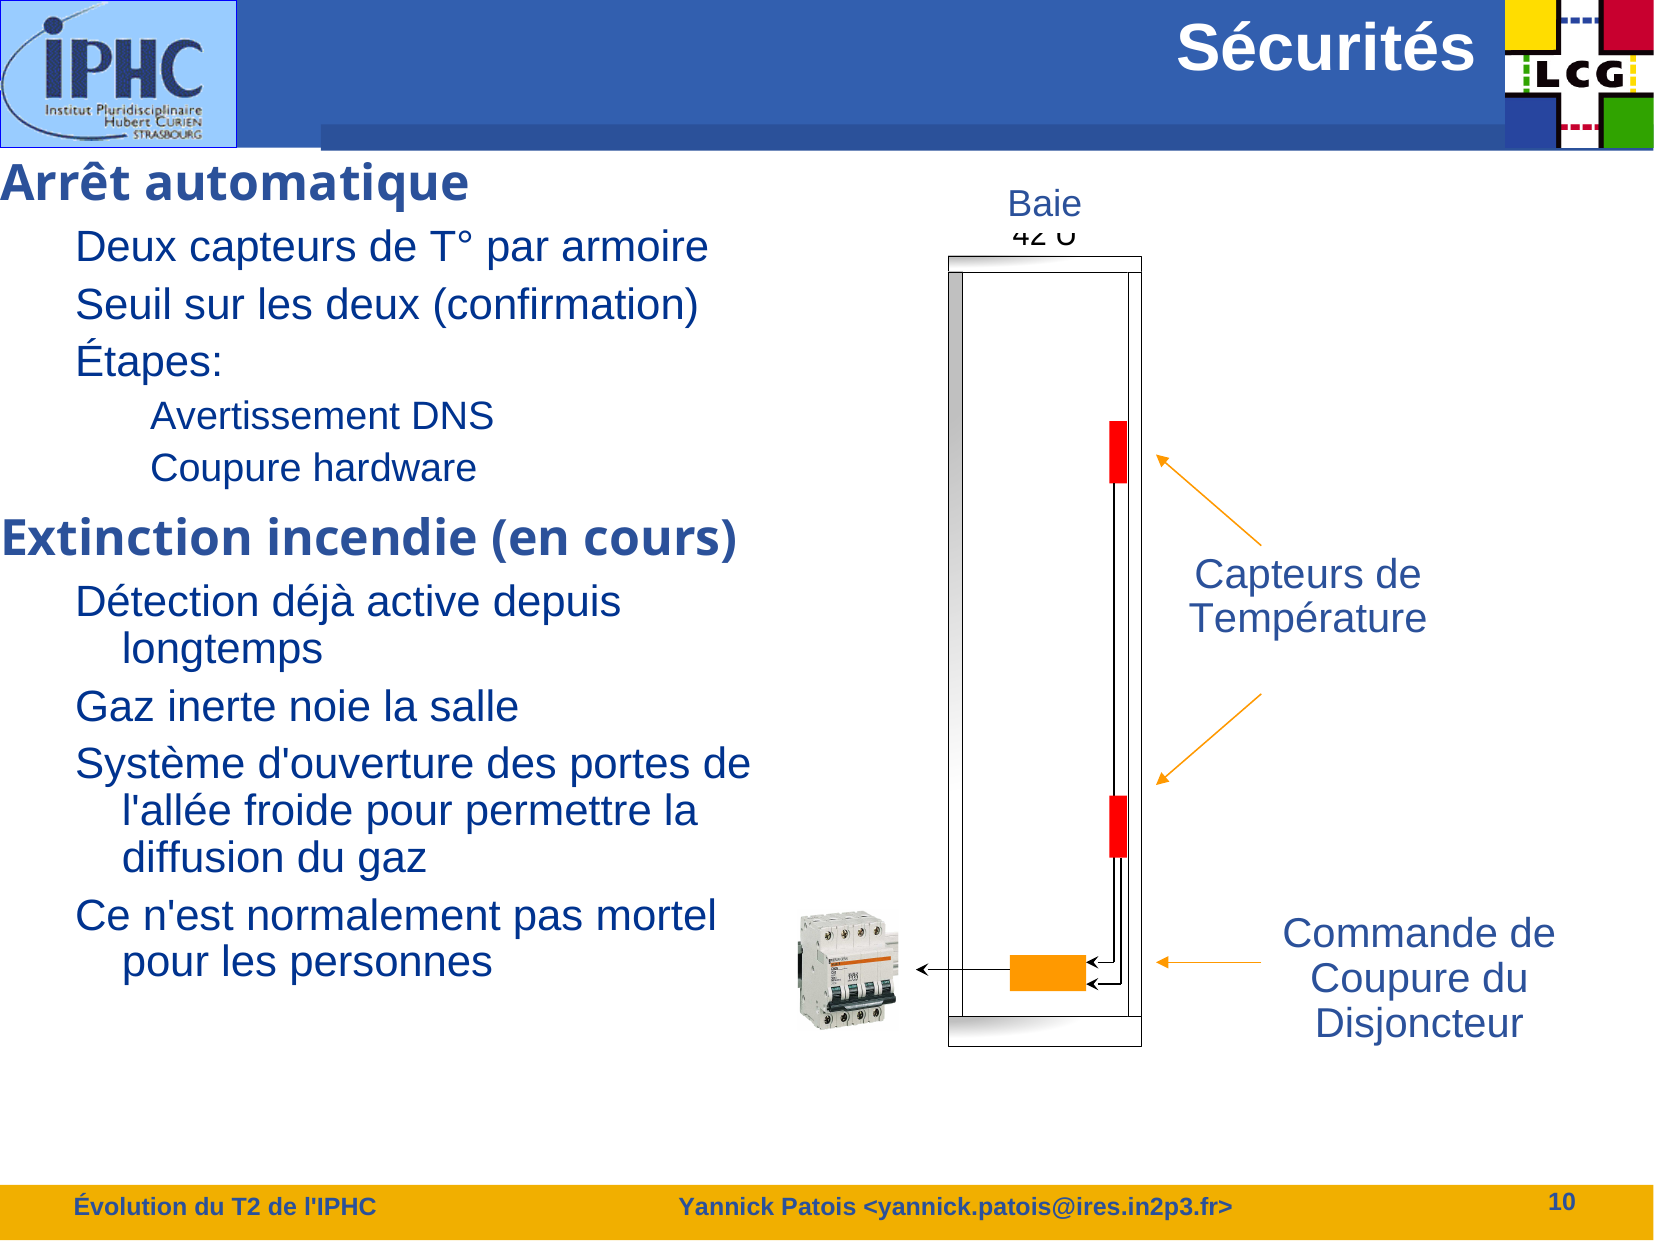

# Sécurités
Arrêt automatique
Deux capteurs de T° par armoire
Seuil sur les deux (confirmation)
Étapes:
Avertissement DNS
Coupure hardware
Extinction incendie (en cours)
Détection déjà active depuis longtemps
Gaz inerte noie la salle
Système d'ouverture des portes de l'allée froide pour permettre la diffusion du gaz
Ce n'est normalement pas mortel pour les personnes
Baie
Capteurs de
Température
Commande de Coupure du Disjoncteur